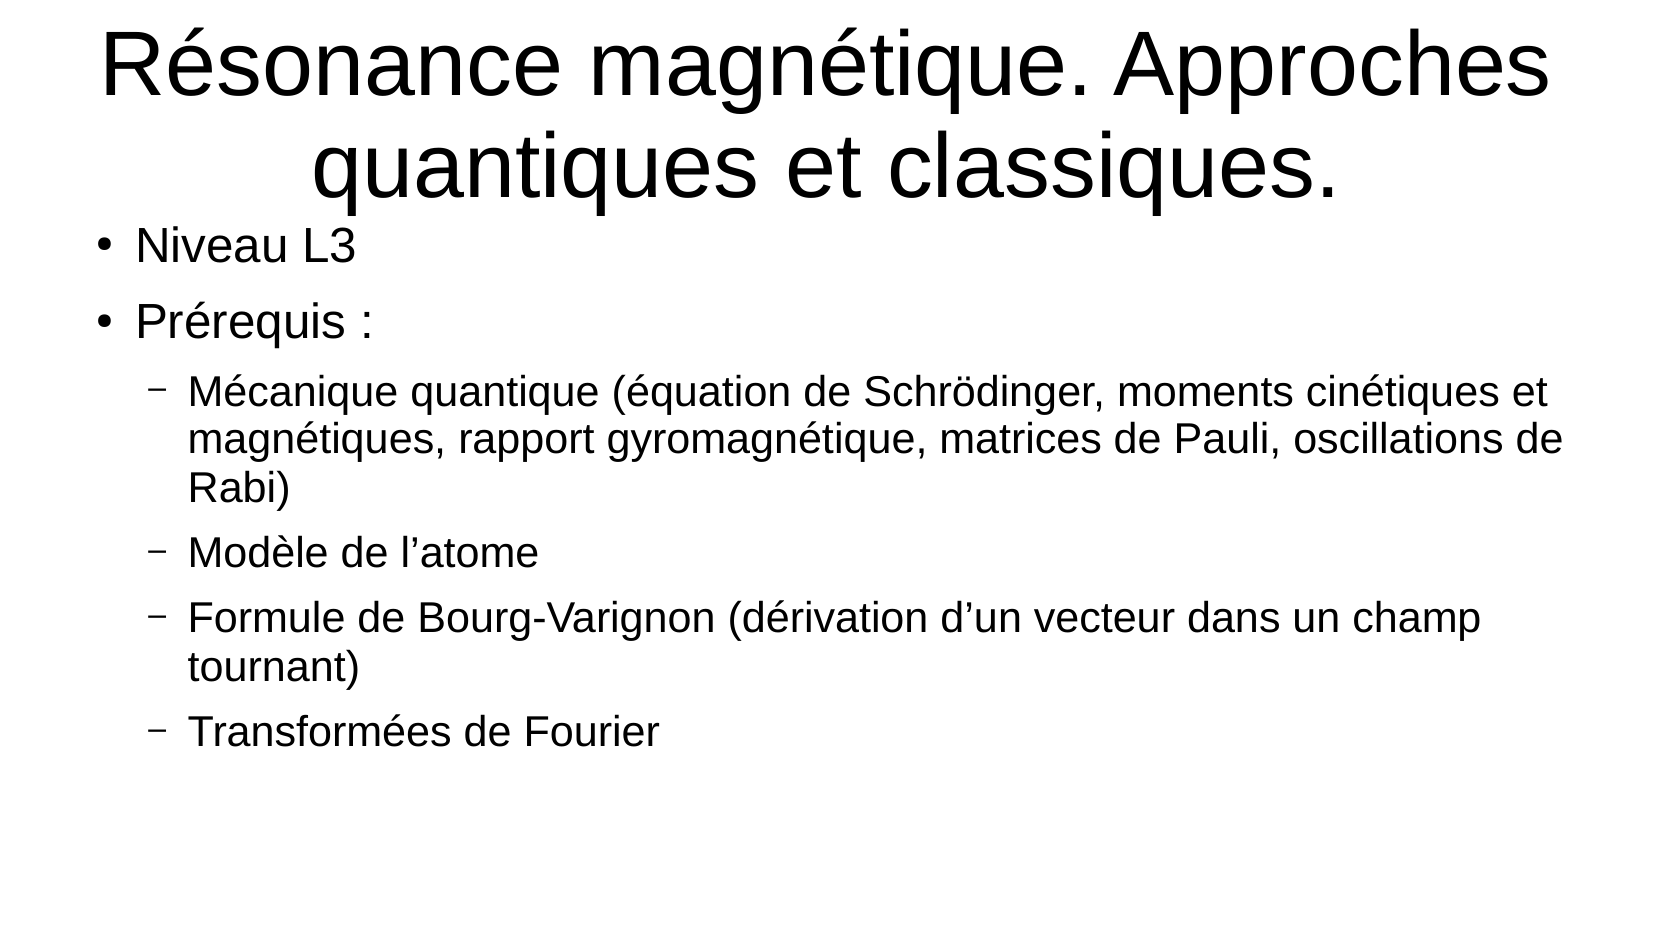

# Résonance magnétique. Approches quantiques et classiques.
Niveau L3
Prérequis :
Mécanique quantique (équation de Schrödinger, moments cinétiques et magnétiques, rapport gyromagnétique, matrices de Pauli, oscillations de Rabi)
Modèle de l’atome
Formule de Bourg-Varignon (dérivation d’un vecteur dans un champ tournant)
Transformées de Fourier